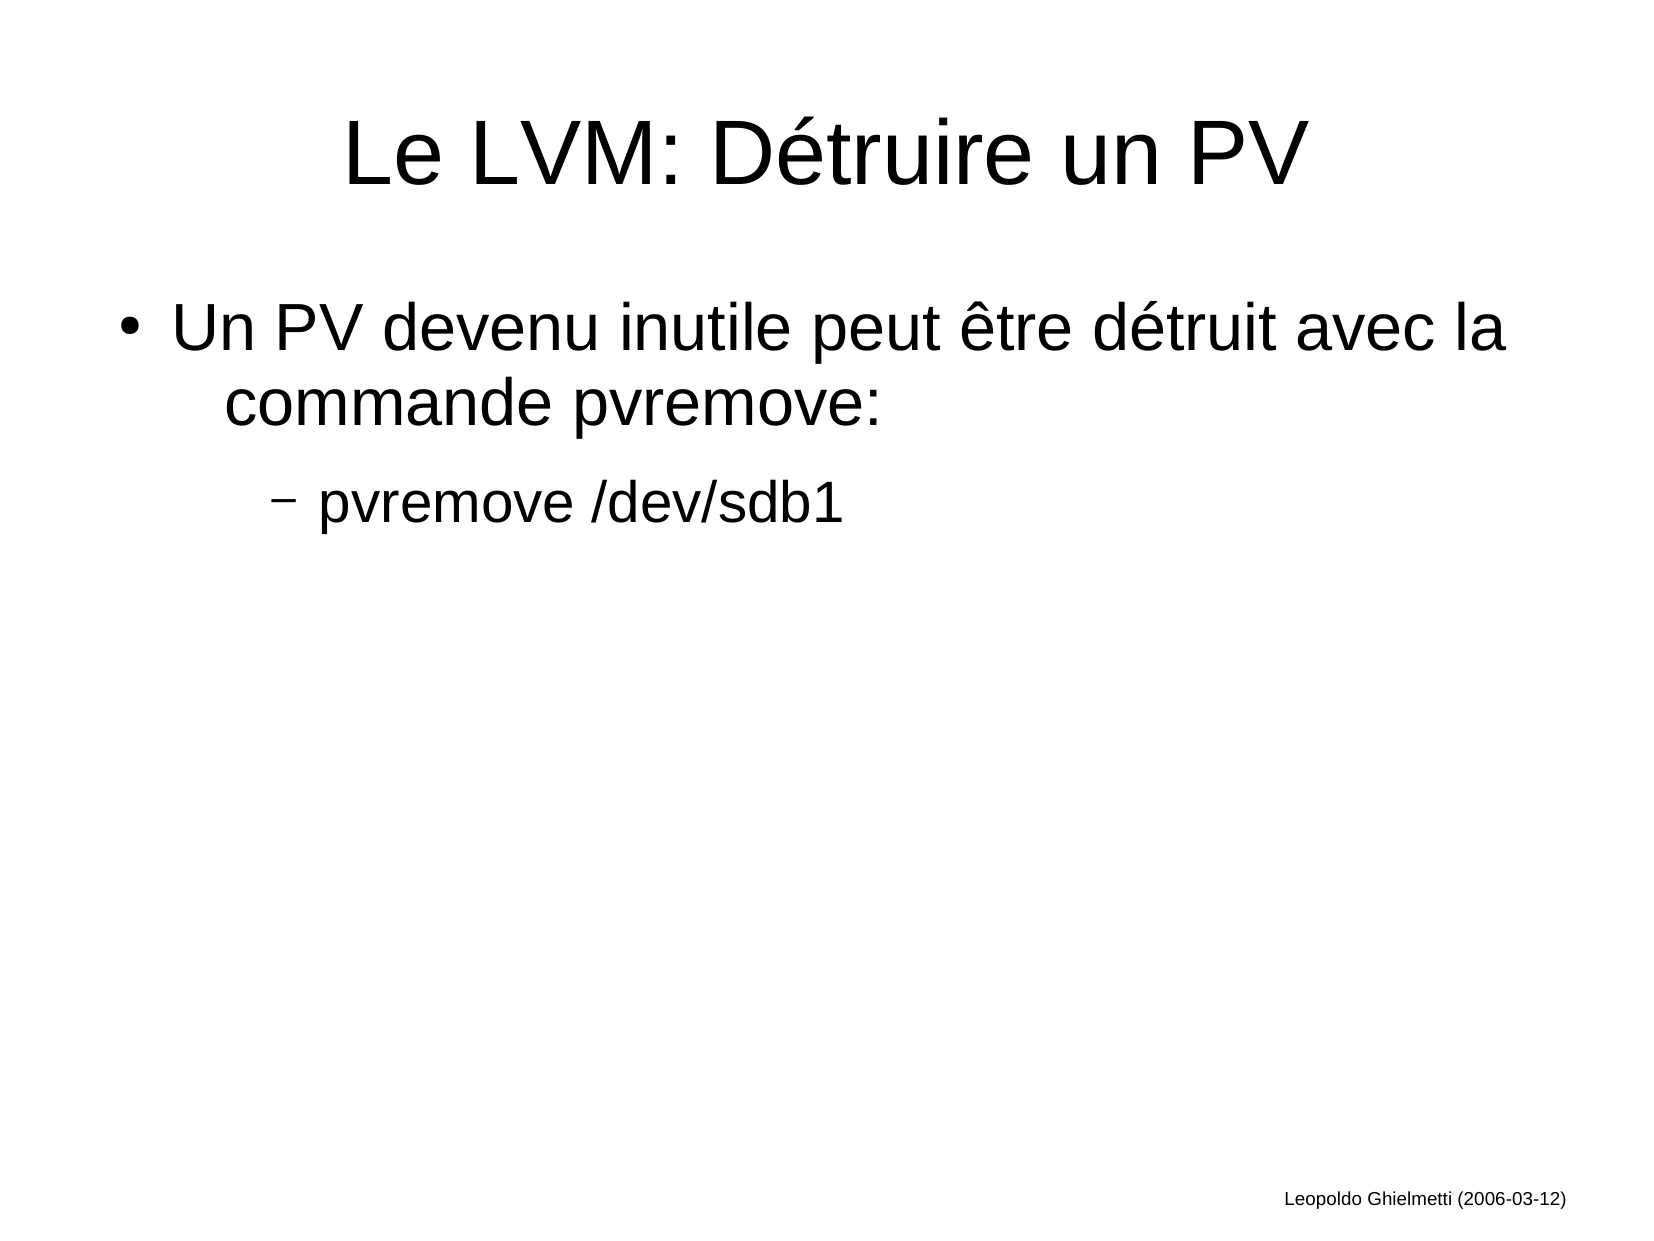

# Le LVM: Détruire un PV
Un PV devenu inutile peut être détruit avec la commande pvremove:
pvremove /dev/sdb1
Leopoldo Ghielmetti (2006-03-12)